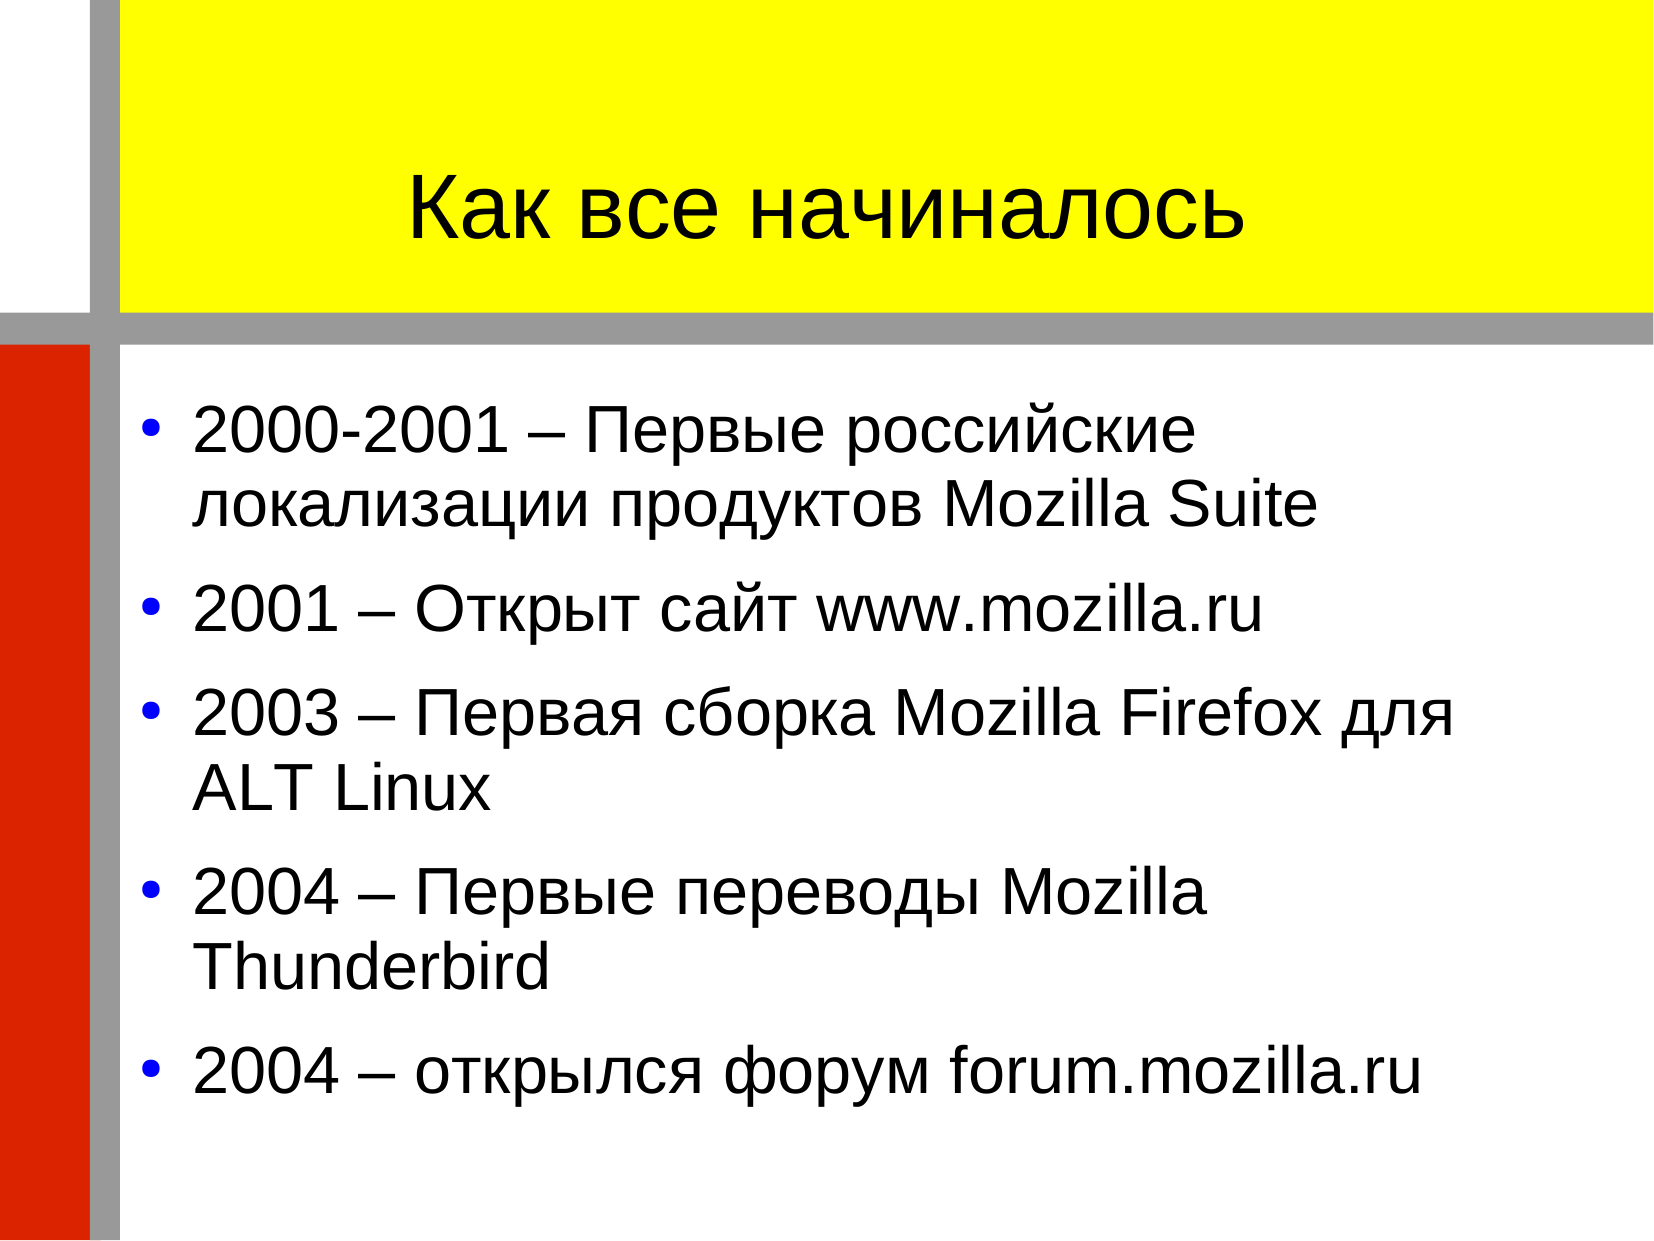

# Как все начиналось
2000-2001 – Первые российские локализации продуктов Mozilla Suite
2001 – Открыт сайт www.mozilla.ru
2003 – Первая сборка Mozilla Firefox для ALT Linux
2004 – Первые переводы Mozilla Thunderbird
2004 – открылся форум forum.mozilla.ru